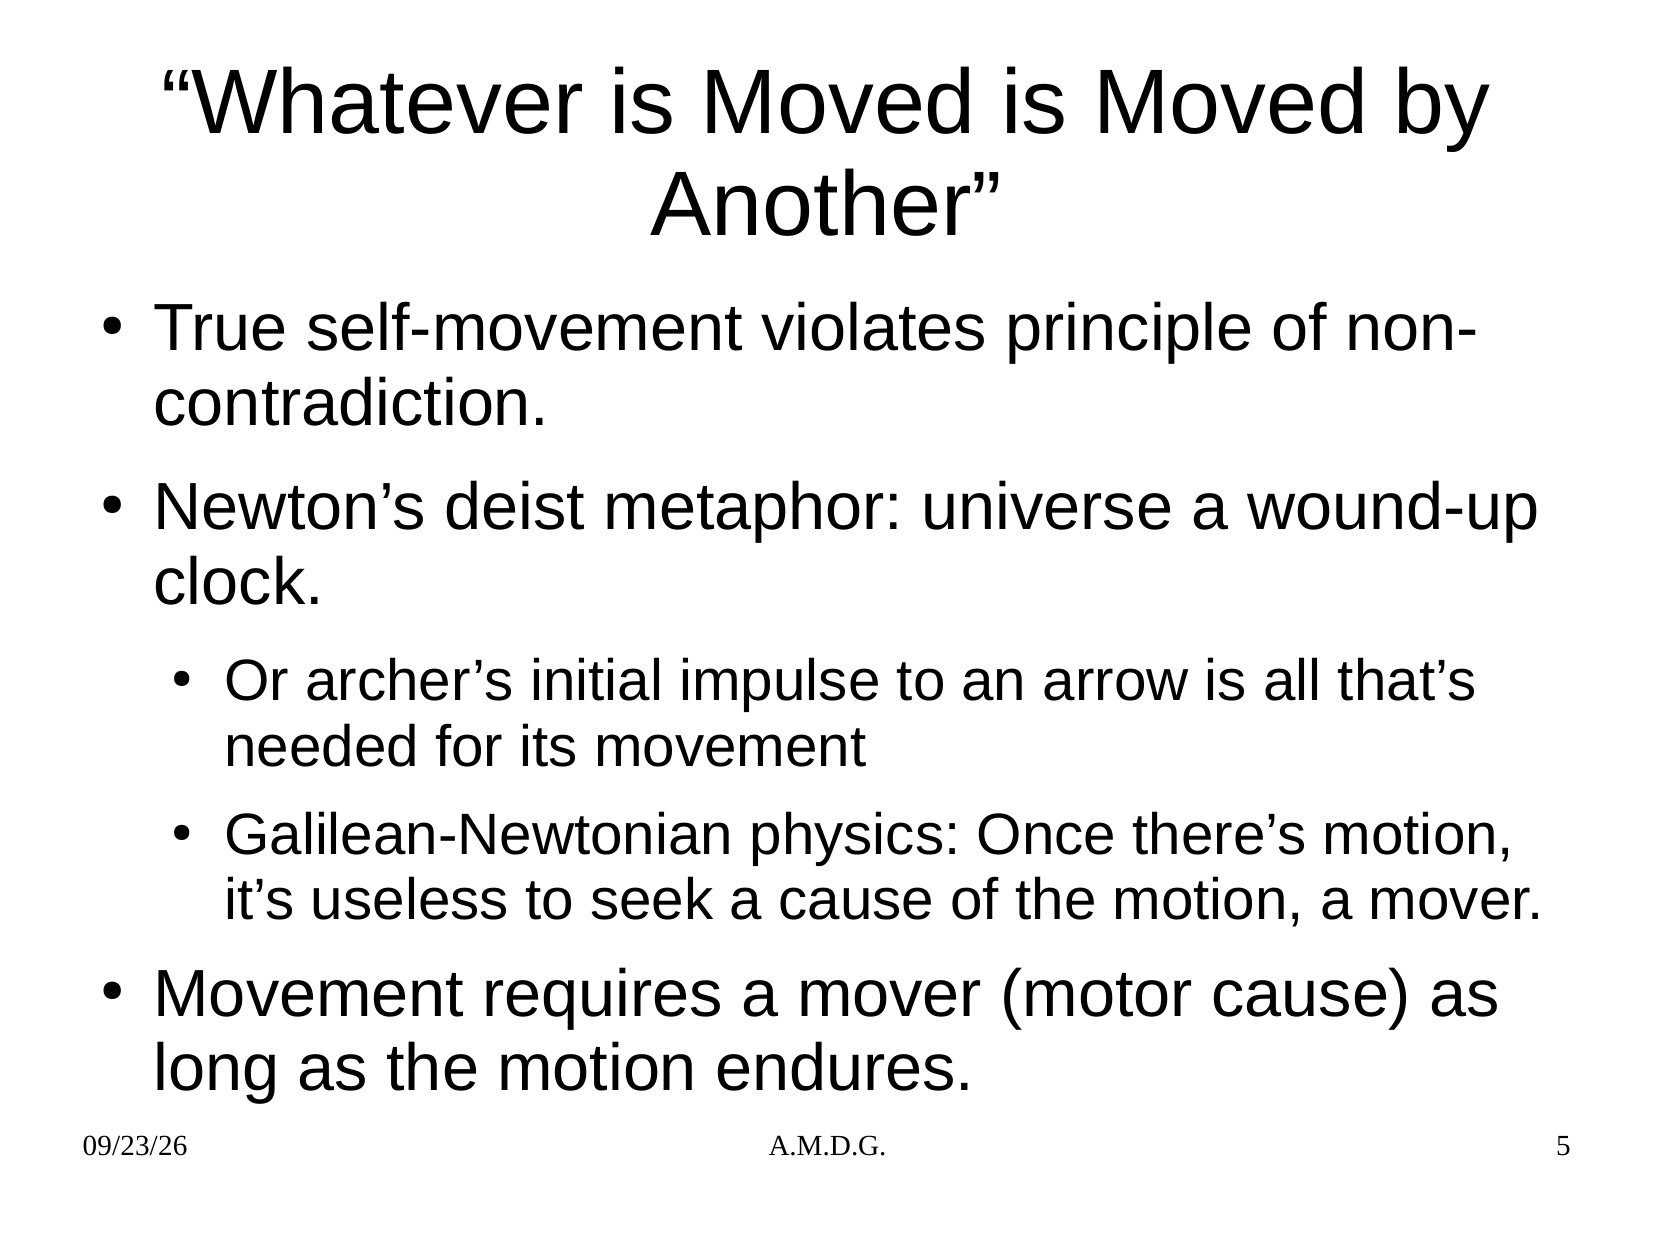

“Whatever is Moved is Moved by Another”
# True self-movement violates principle of non-contradiction.
Newton’s deist metaphor: universe a wound-up clock.
Or archer’s initial impulse to an arrow is all that’s needed for its movement
Galilean-Newtonian physics: Once there’s motion, it’s useless to seek a cause of the motion, a mover.
Movement requires a mover (motor cause) as long as the motion endures.
A.M.D.G.
5